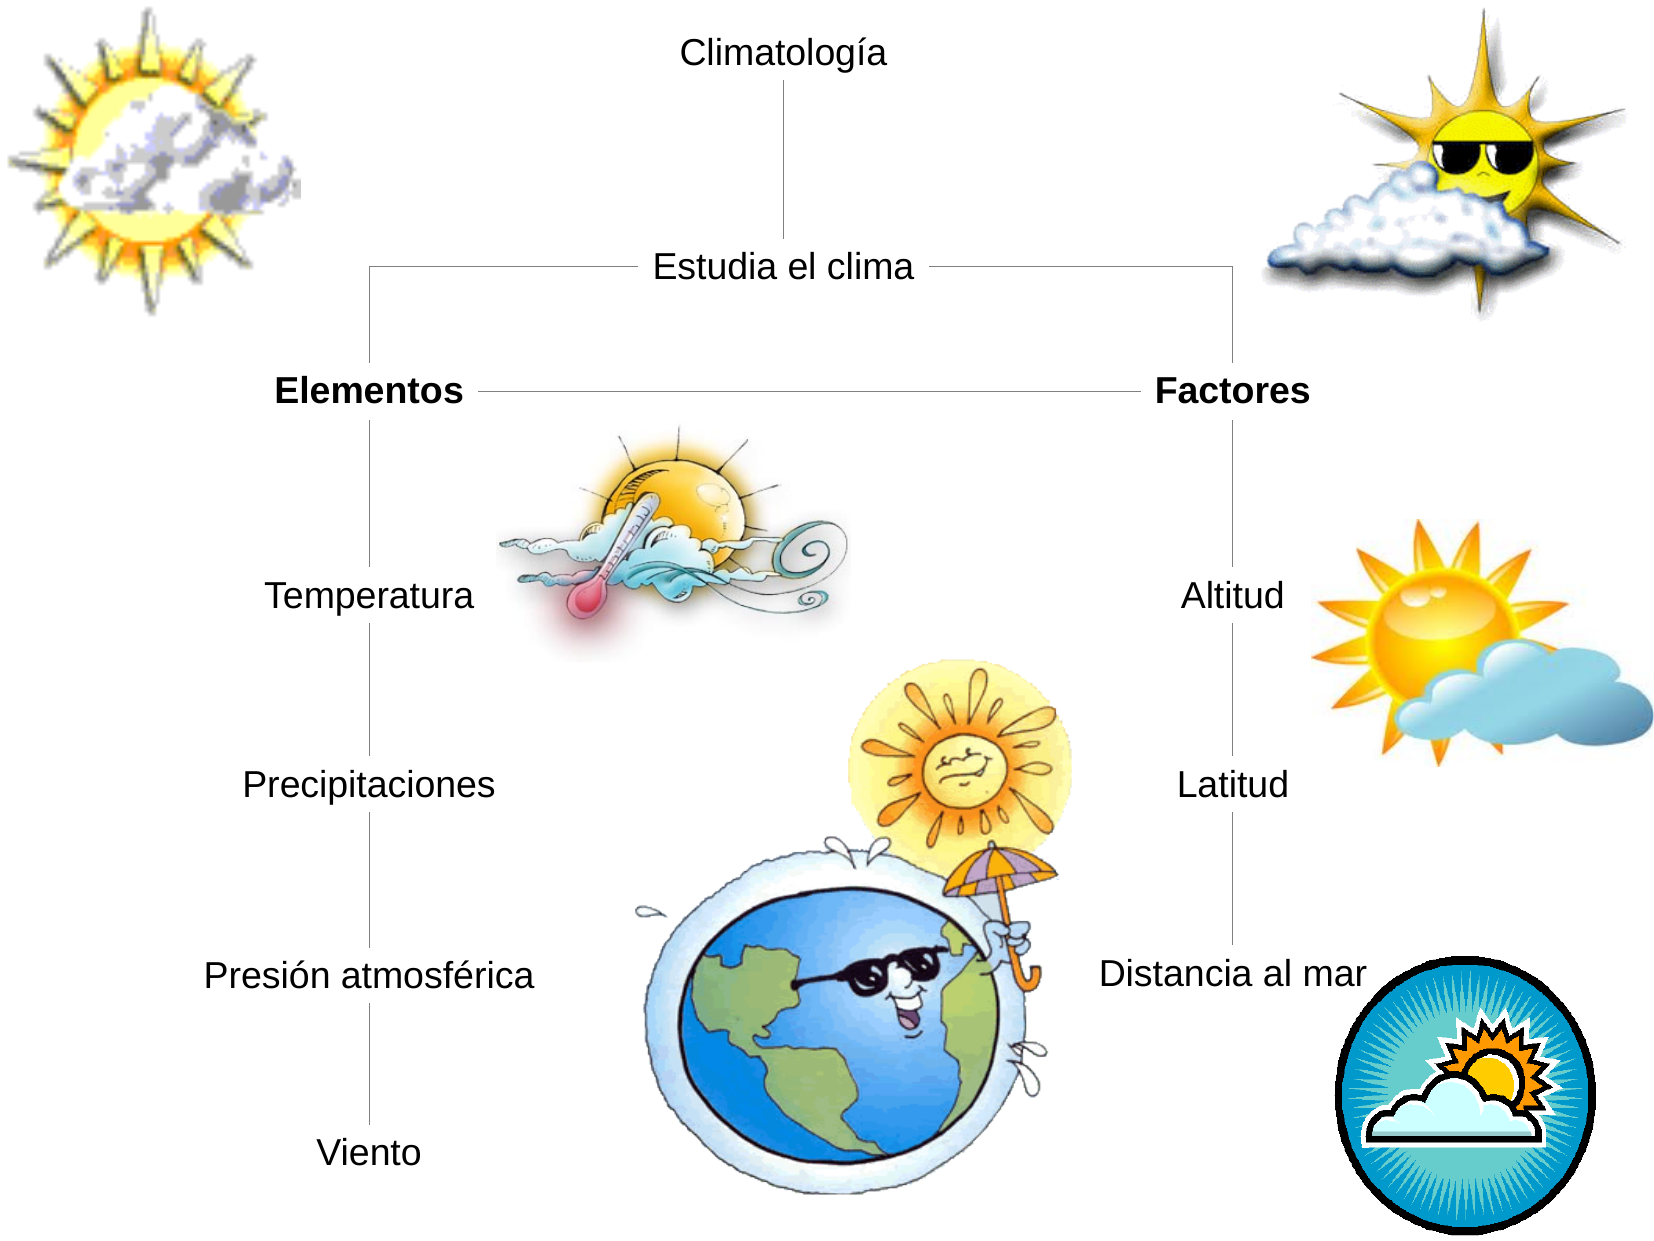

Climatología
Estudia el clima
Elementos
Factores
Temperatura
Altitud
Precipitaciones
Latitud
Distancia al mar
Presión atmosférica
Viento